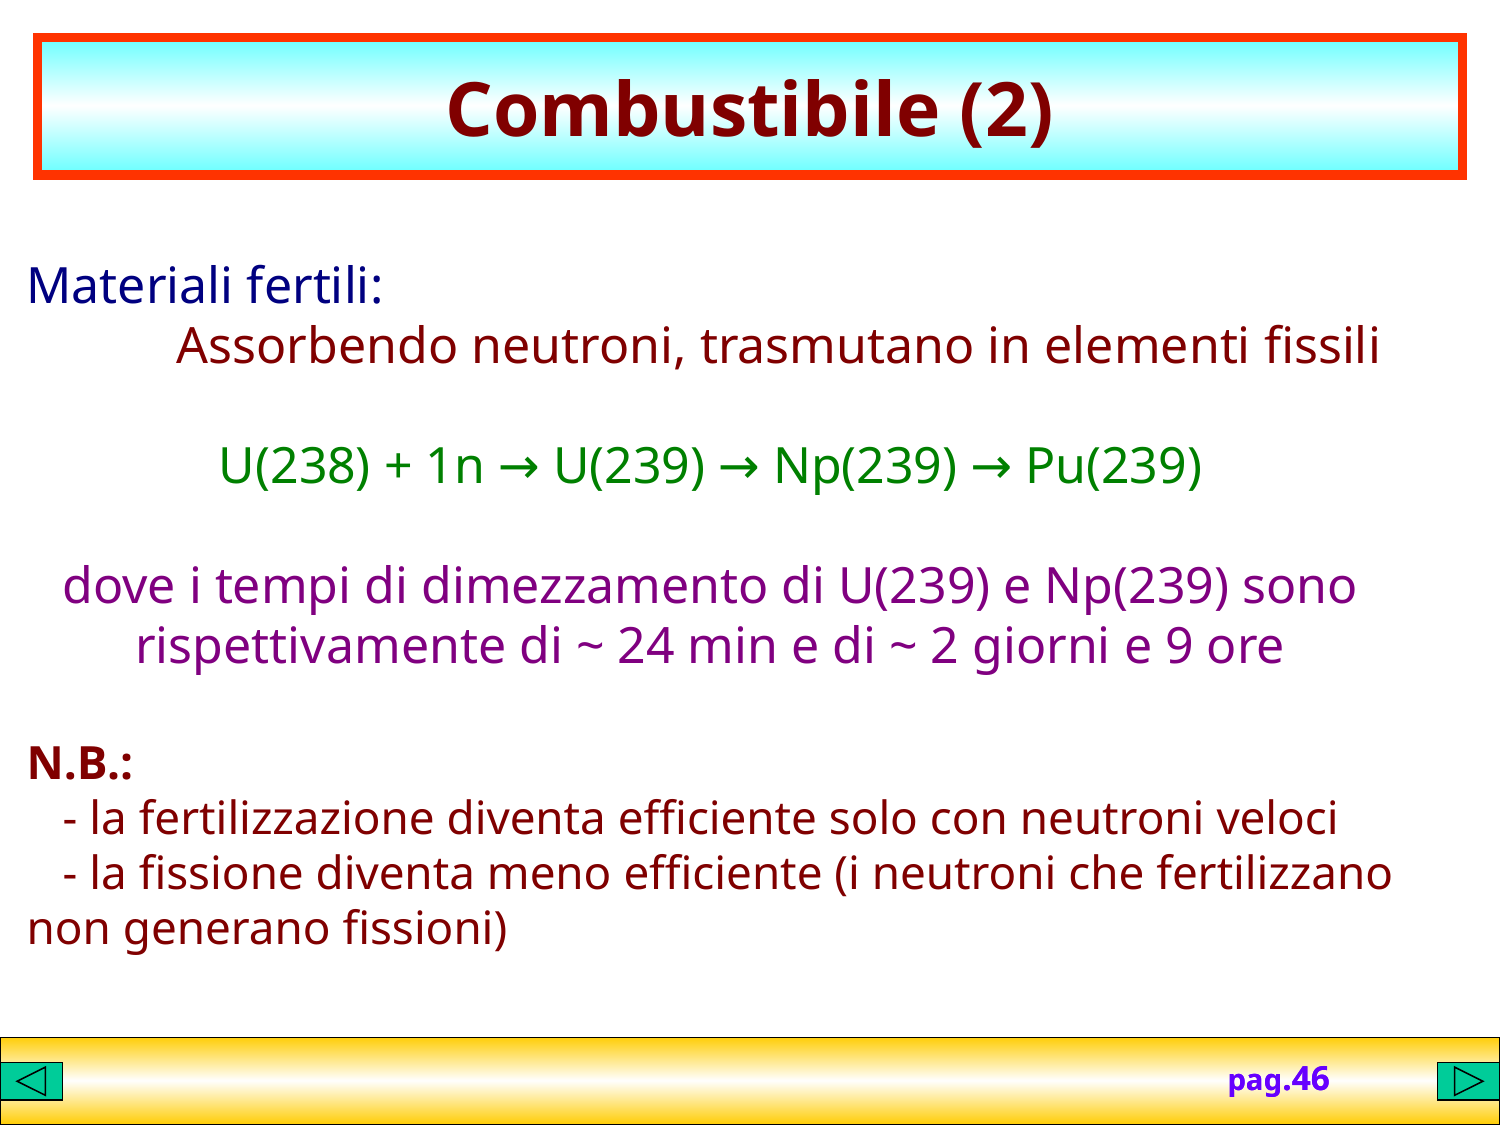

# Combustibile (2)
Materiali fertili:
		Assorbendo neutroni, trasmutano in elementi fissili
U(238) + 1n → U(239) → Np(239) → Pu(239)
dove i tempi di dimezzamento di U(239) e Np(239) sono rispettivamente di ~ 24 min e di ~ 2 giorni e 9 ore
N.B.:
 - la fertilizzazione diventa efficiente solo con neutroni veloci
 - la fissione diventa meno efficiente (i neutroni che fertilizzano
non generano fissioni)
pag.
46